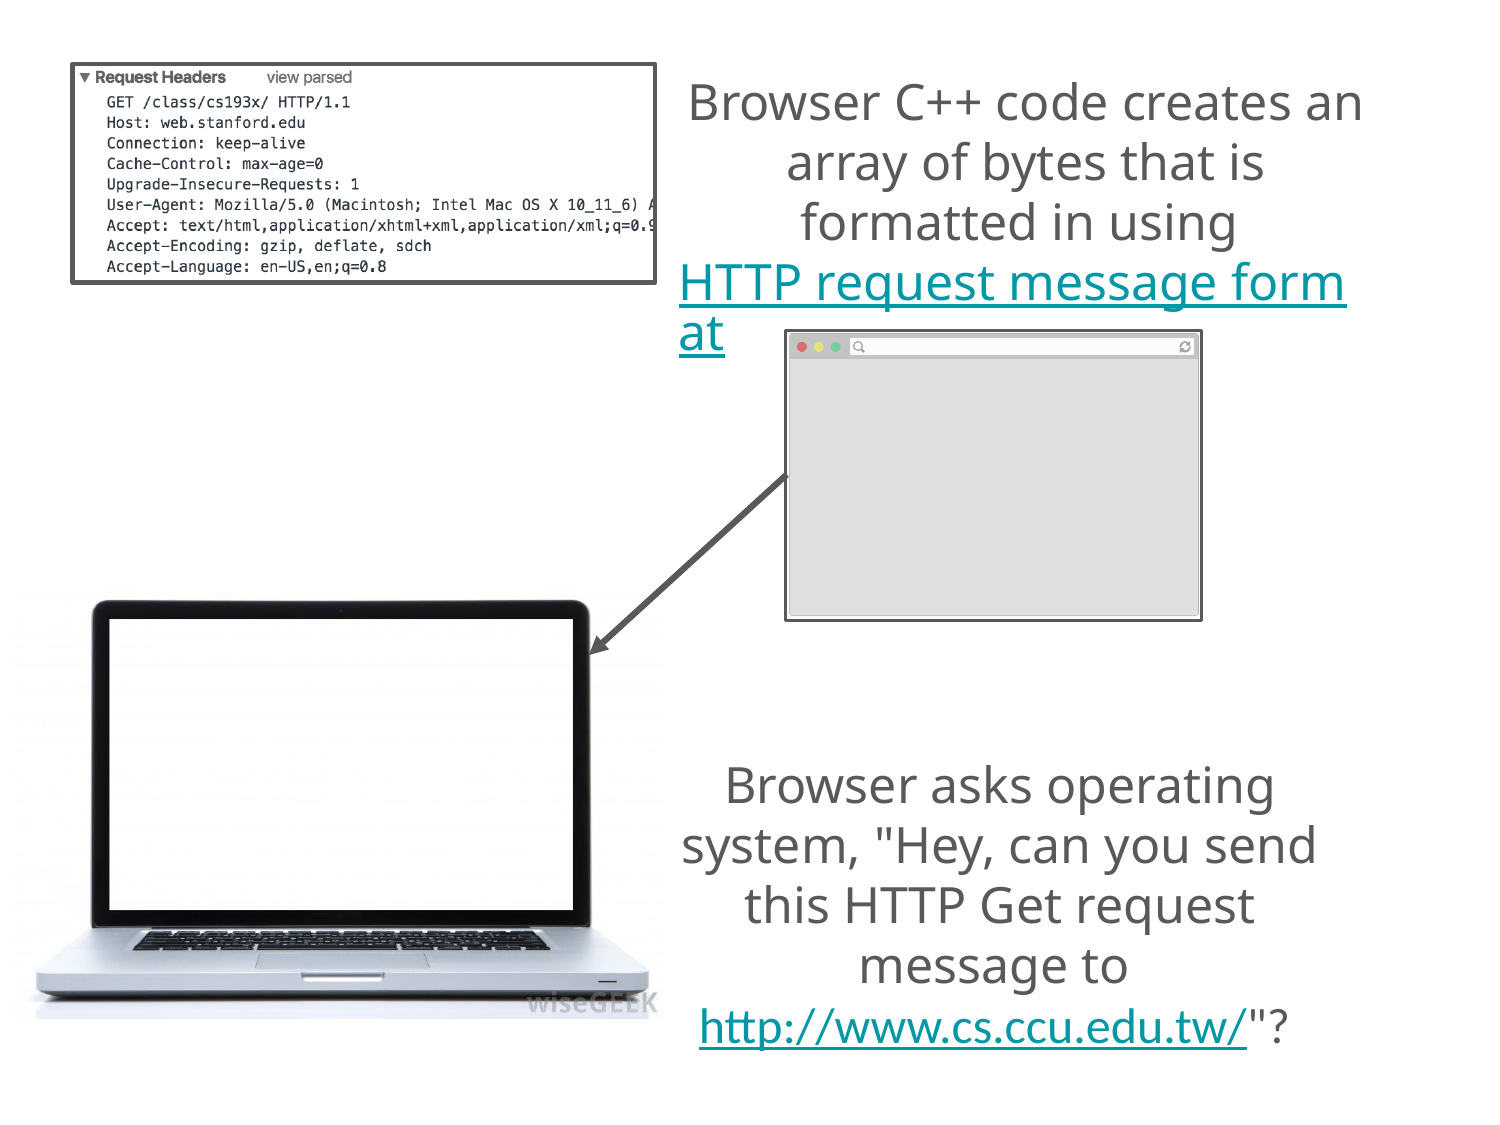

# Browser C++ code creates an array of bytes that is formatted in using HTTP request message format
Browser asks operating system, "Hey, can you send this HTTP Get request message to http://www.cs.ccu.edu.tw/"?